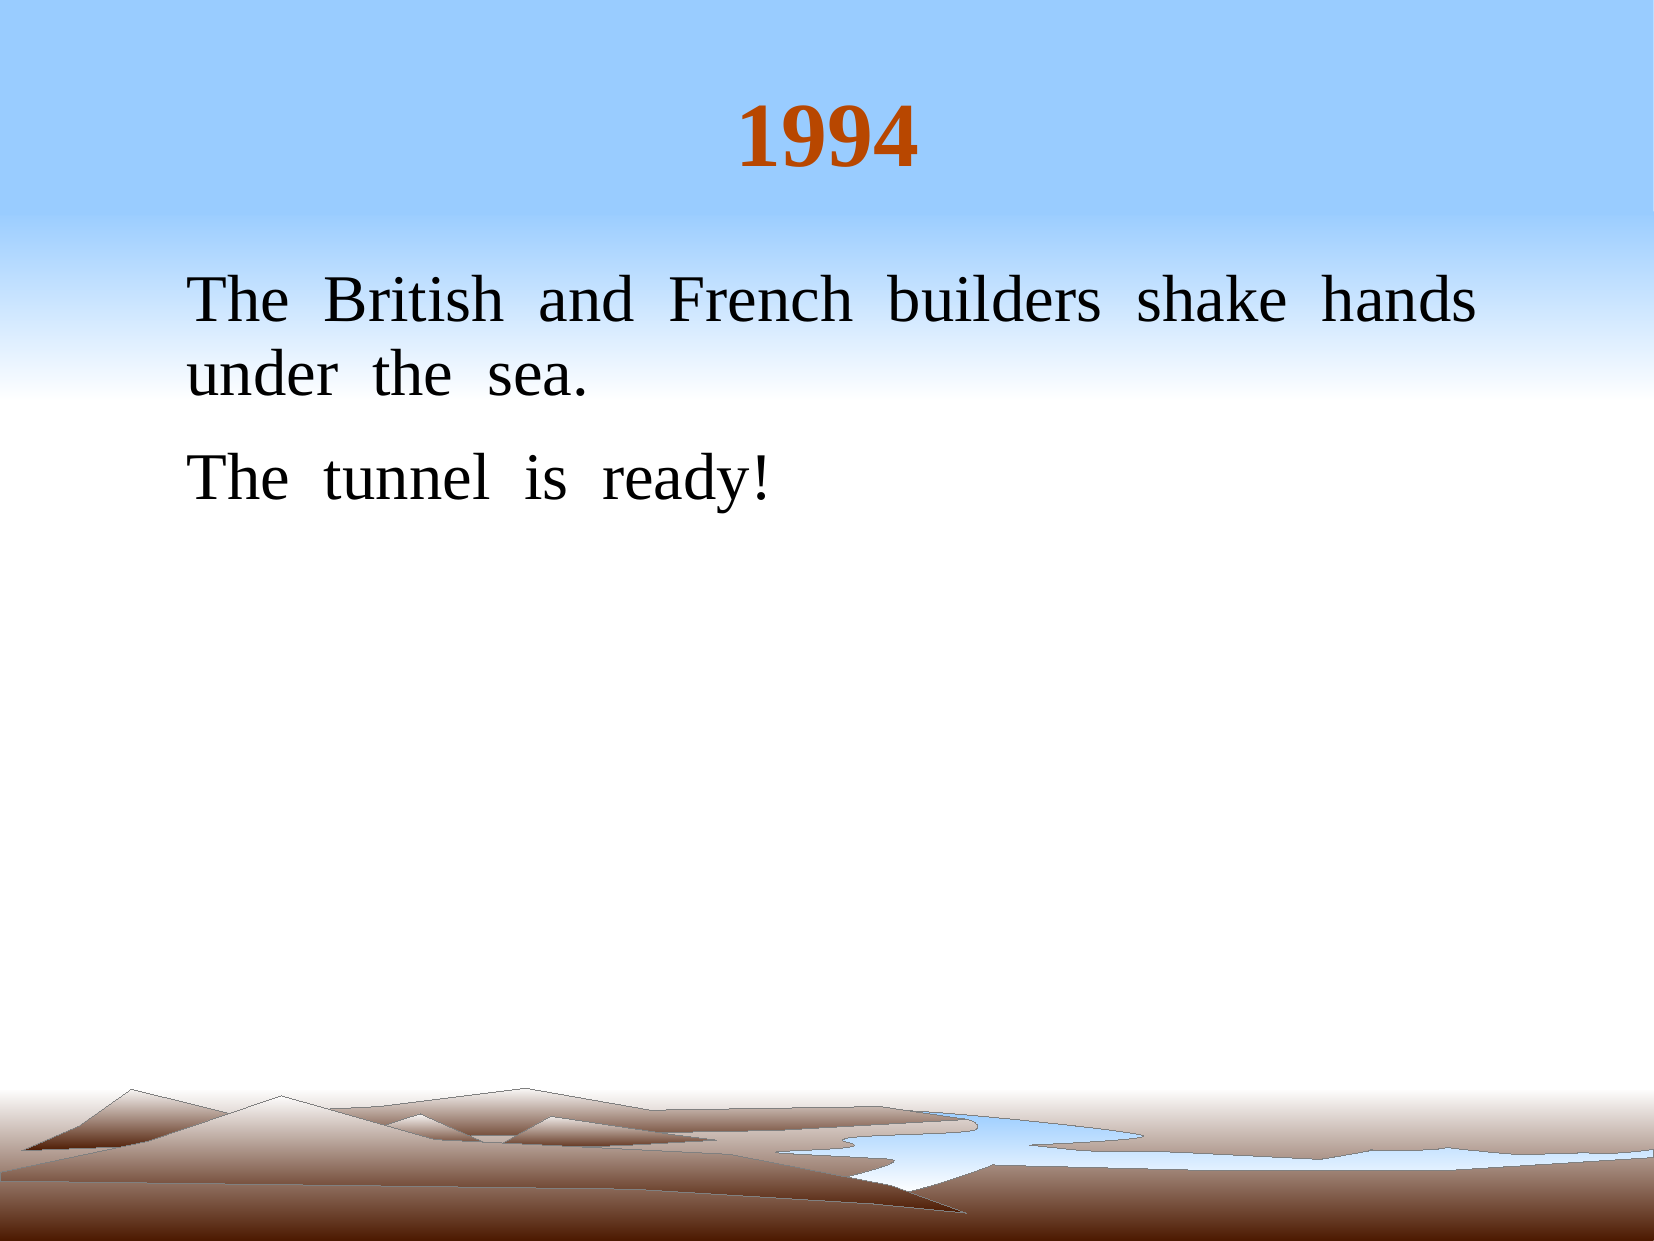

# 1994
The British and French builders shake hands under the sea.
The tunnel is ready!